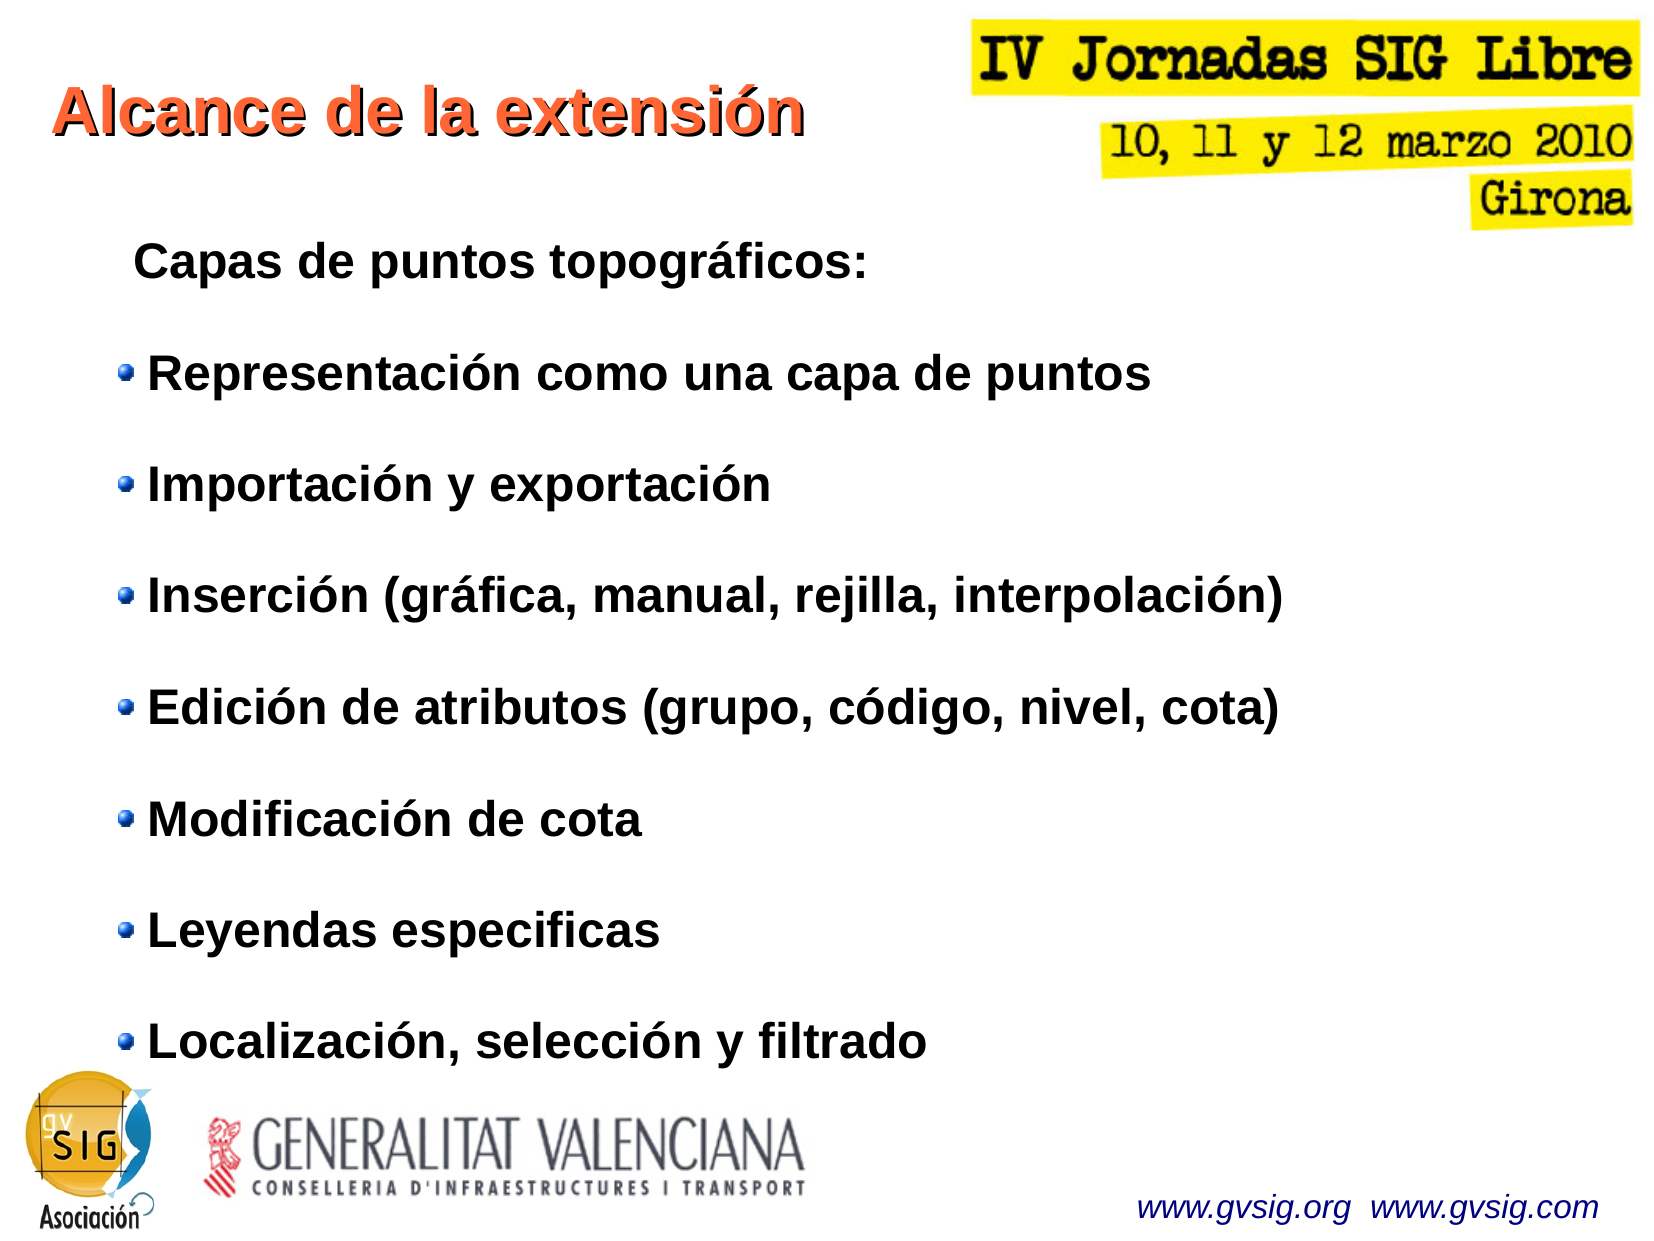

Alcance de la extensión
# Capas de puntos topográficos:
 Representación como una capa de puntos
 Importación y exportación
 Inserción (gráfica, manual, rejilla, interpolación)
 Edición de atributos (grupo, código, nivel, cota)
 Modificación de cota
 Leyendas especificas
 Localización, selección y filtrado